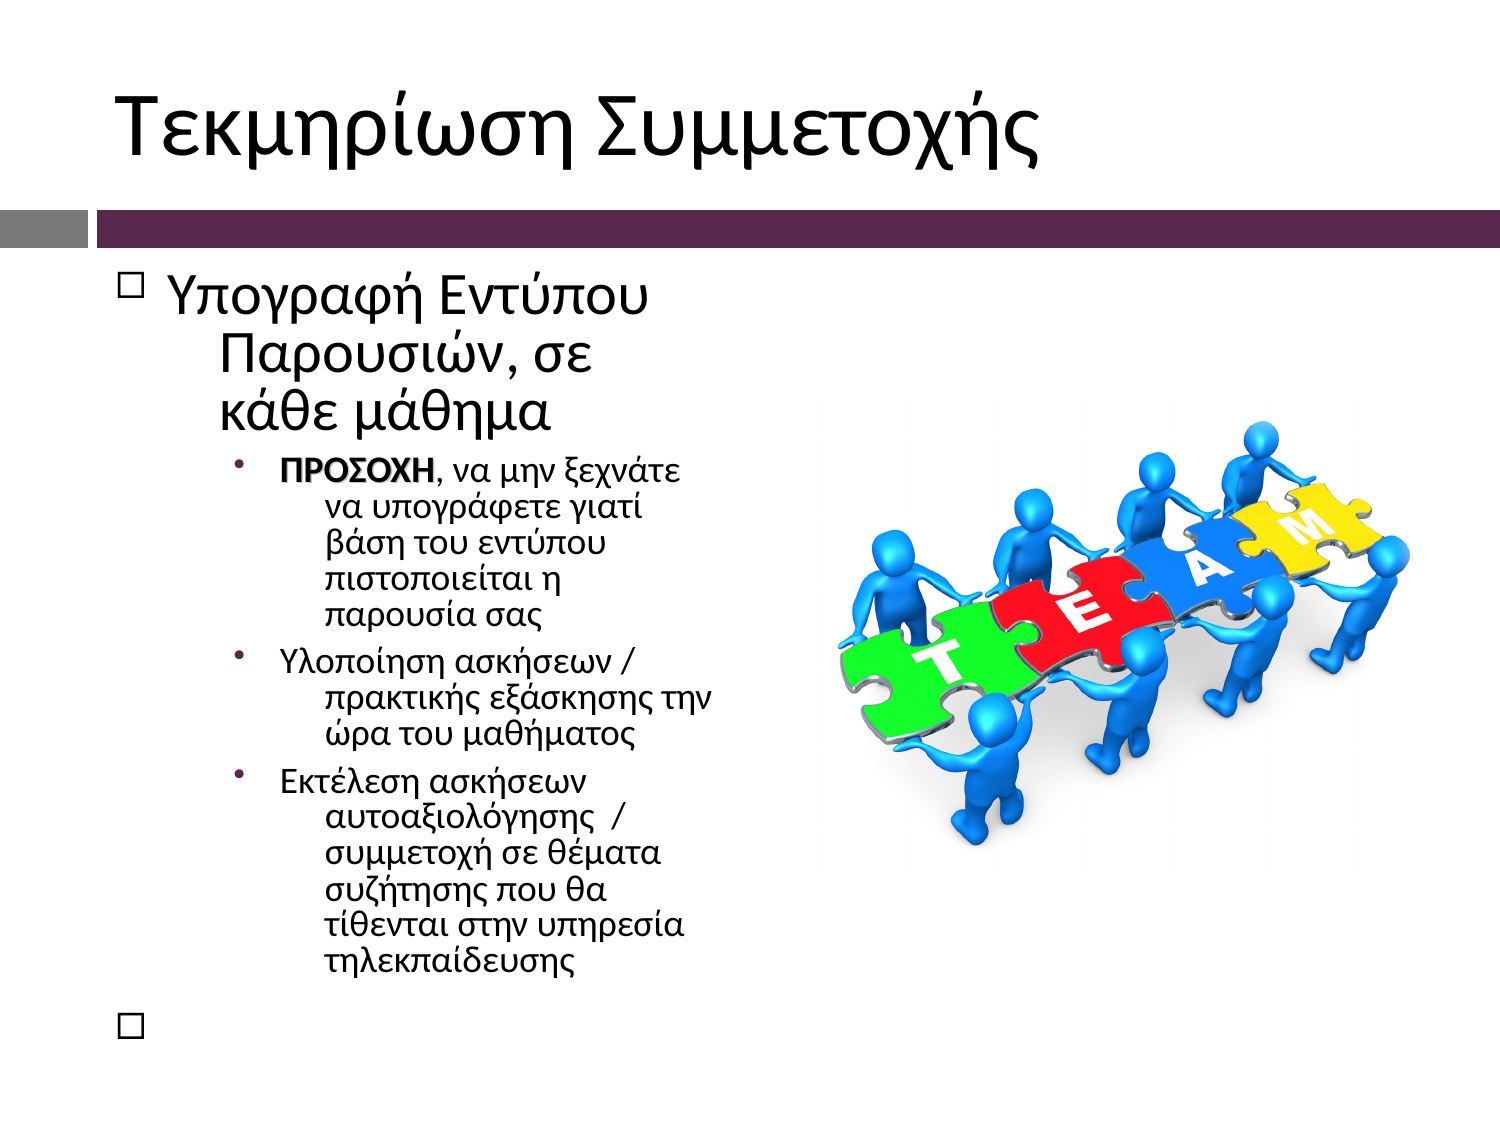

# Τεκμηρίωση Συμμετοχής
Υπογραφή Εντύπου Παρουσιών, σε κάθε μάθημα
ΠΡΟΣΟΧΗ, να μην ξεχνάτε να υπογράφετε γιατί βάση του εντύπου πιστοποιείται η παρουσία σας
Υλοποίηση ασκήσεων / πρακτικής εξάσκησης την ώρα του μαθήματος
Εκτέλεση ασκήσεων αυτοαξιολόγησης / συμμετοχή σε θέματα συζήτησης που θα τίθενται στην υπηρεσία τηλεκπαίδευσης